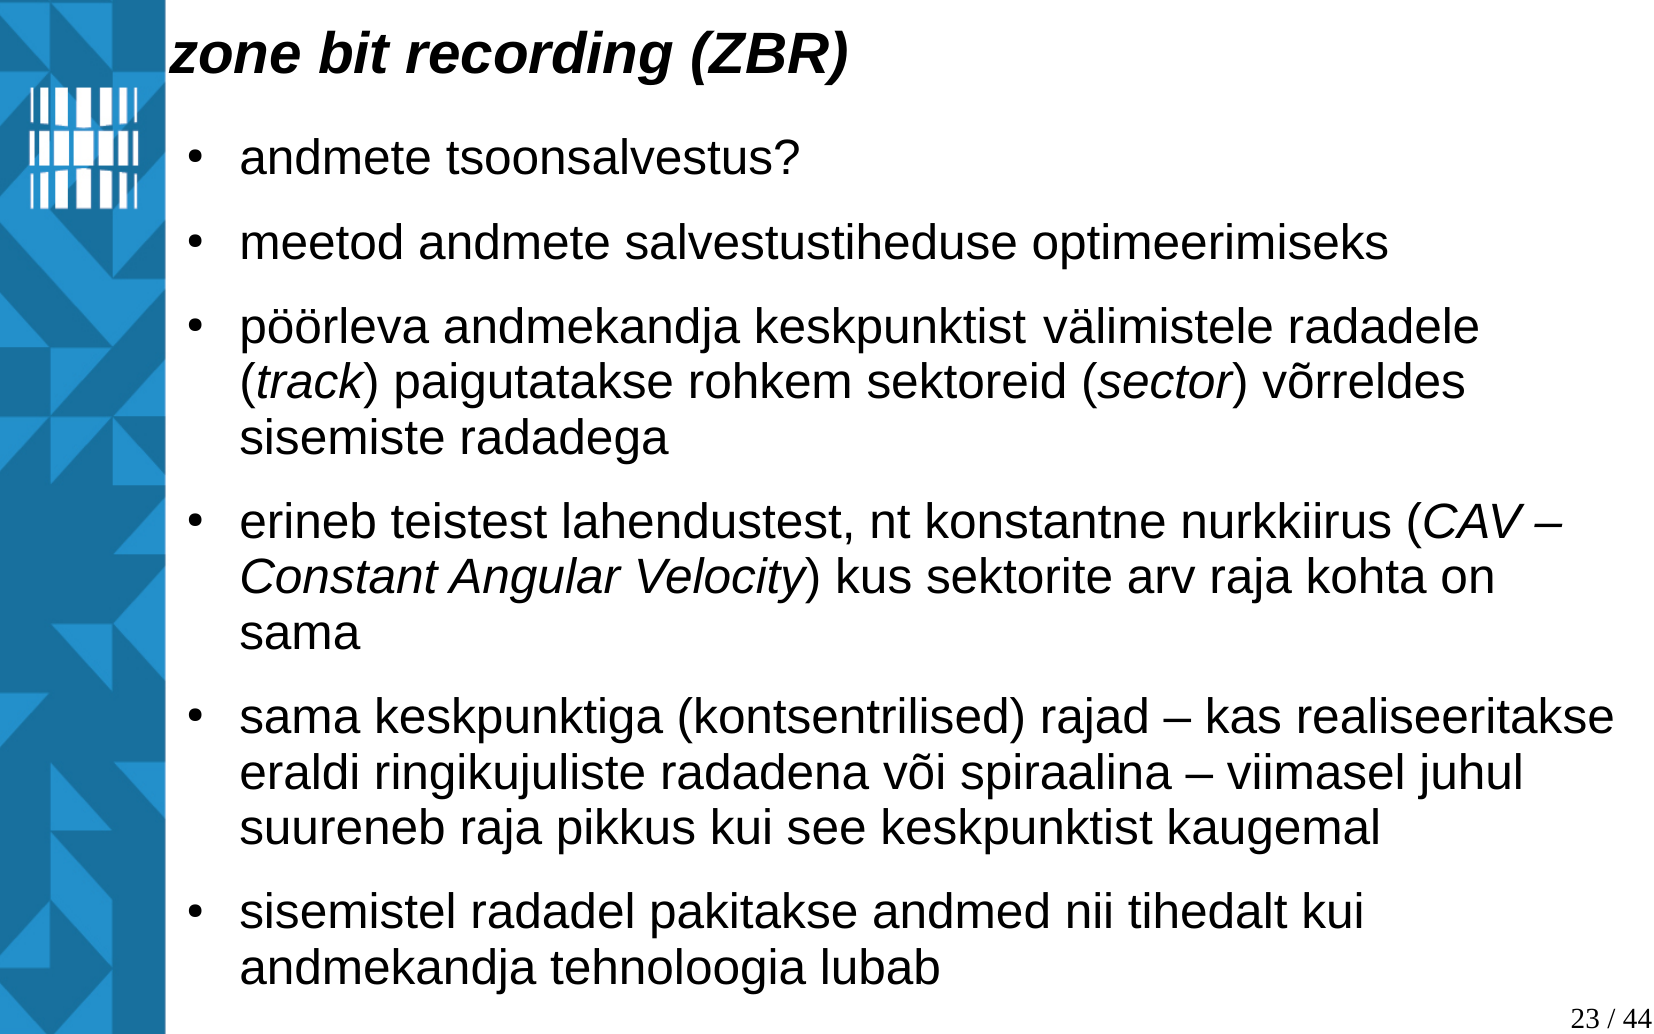

# zone bit recording (ZBR)
andmete tsoonsalvestus?
meetod andmete salvestustiheduse optimeerimiseks
pöörleva andmekandja keskpunktist 	välimistele radadele (track) paigutatakse rohkem sektoreid (sector) võrreldes sisemiste radadega
erineb teistest lahendustest, nt konstantne nurkkiirus (CAV – Constant Angular Velocity) kus sektorite arv raja kohta on sama
sama keskpunktiga (kontsentrilised) rajad – kas realiseeritakse eraldi ringikujuliste radadena või spiraalina – viimasel juhul suureneb raja pikkus kui see keskpunktist kaugemal
sisemistel radadel pakitakse andmed nii tihedalt kui andmekandja tehnoloogia lubab
23